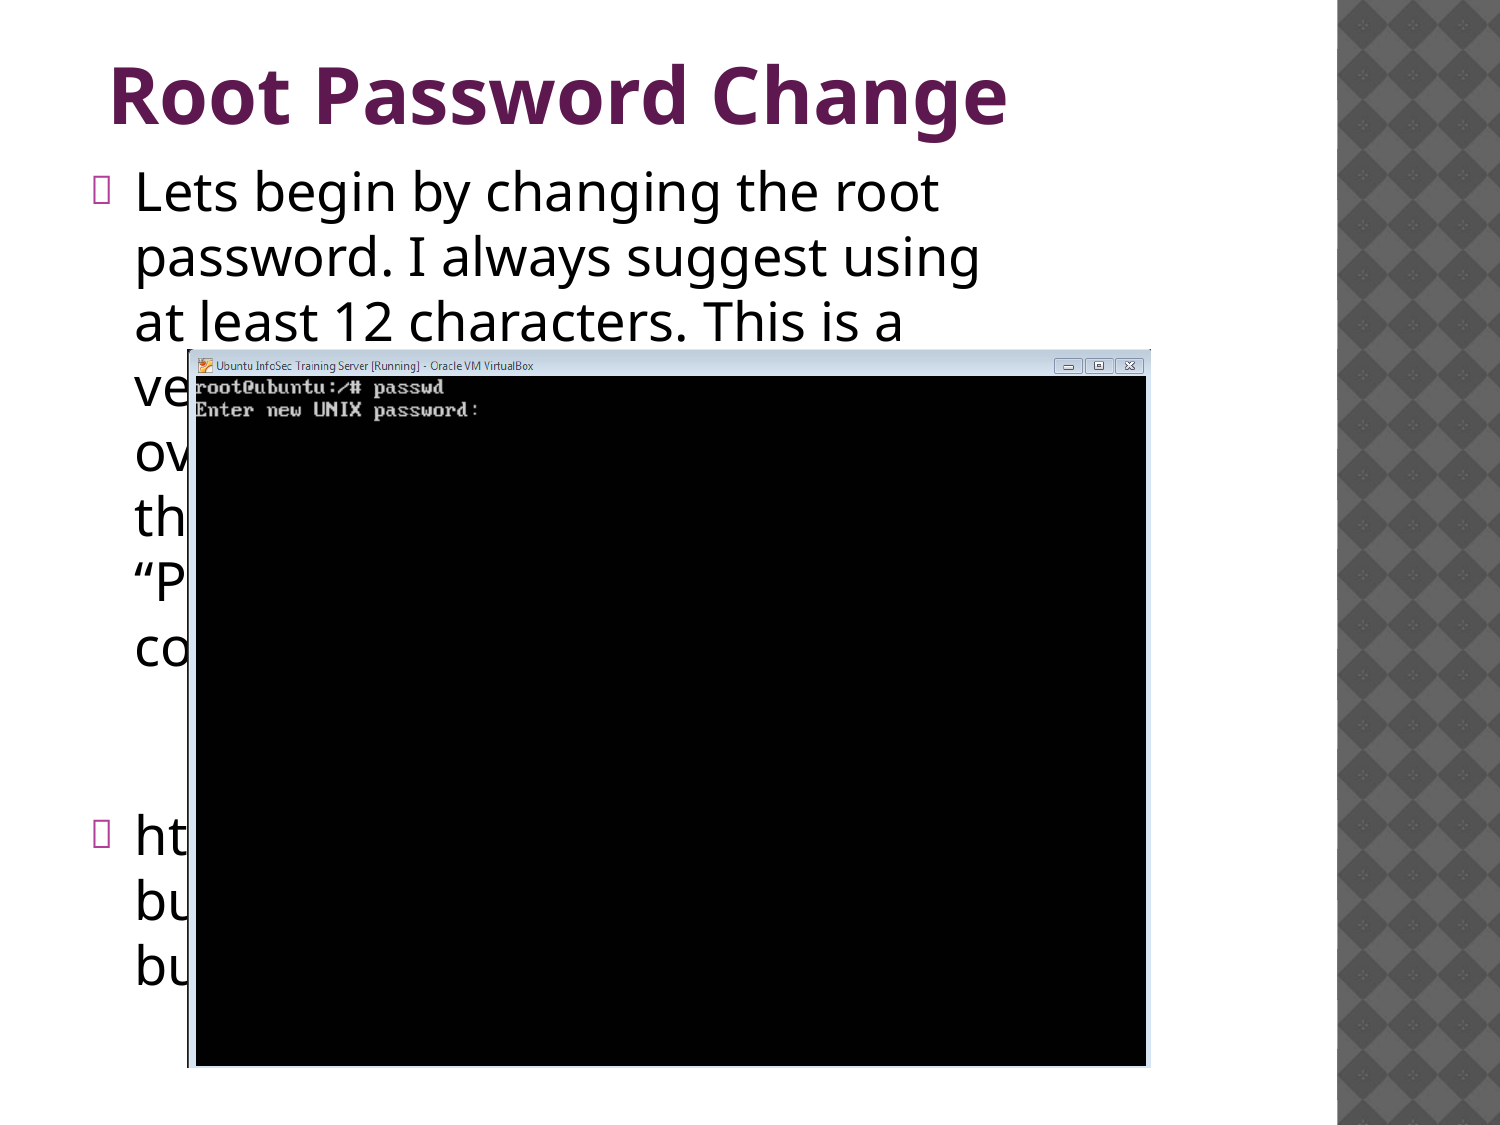

# Root Password Change
Lets begin by changing the root password. I always suggest using at least 12 characters. This is a very basic task, but many people overlook this. Trustwave released their 2014 findings and “Password1” was still the most common password.
https://gsr.trustwave.com/topics/business-password-analysis/2014-business-password-analysis/